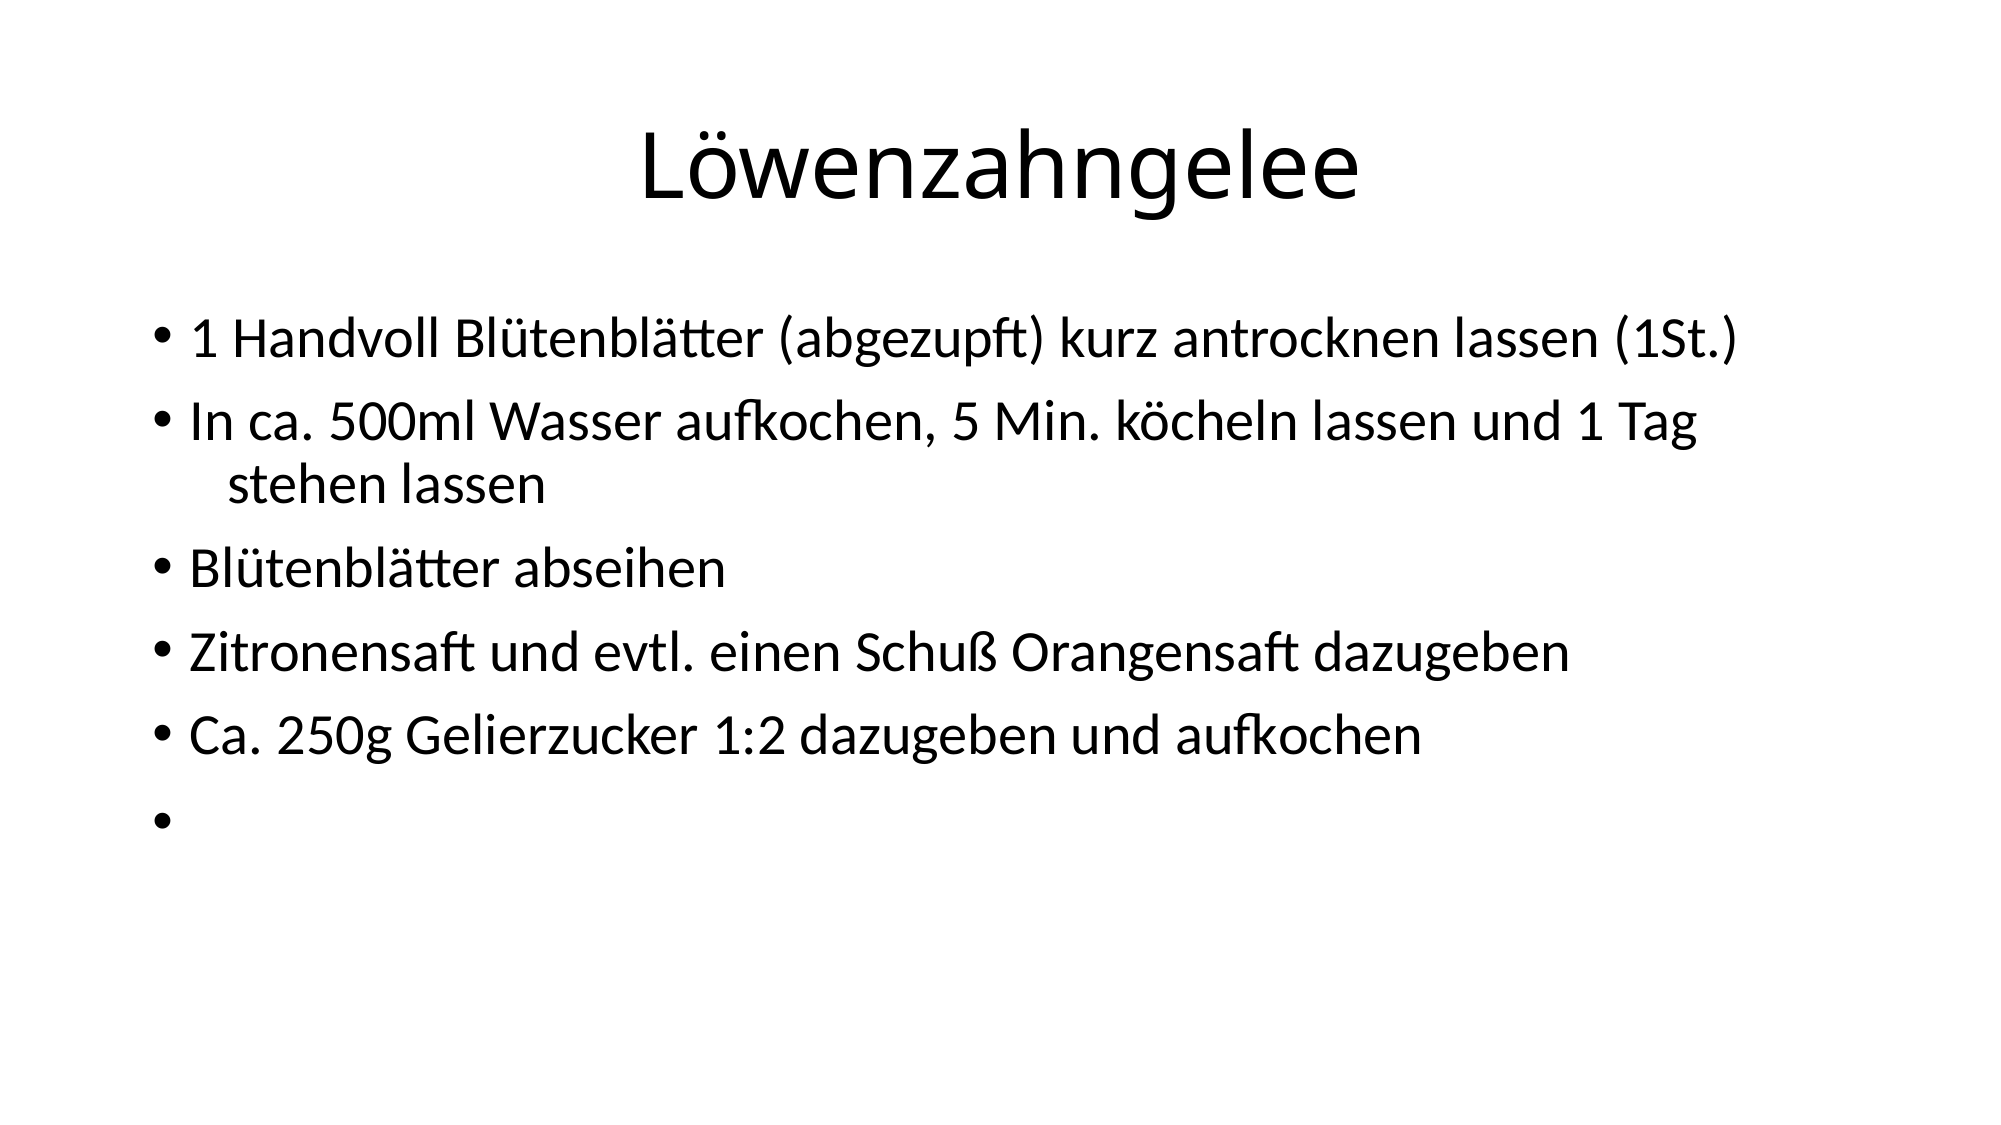

# Löwenzahngelee
1 Handvoll Blütenblätter (abgezupft) kurz antrocknen lassen (1St.)
In ca. 500ml Wasser aufkochen, 5 Min. köcheln lassen und 1 Tag stehen lassen
Blütenblätter abseihen
Zitronensaft und evtl. einen Schuß Orangensaft dazugeben
Ca. 250g Gelierzucker 1:2 dazugeben und aufkochen